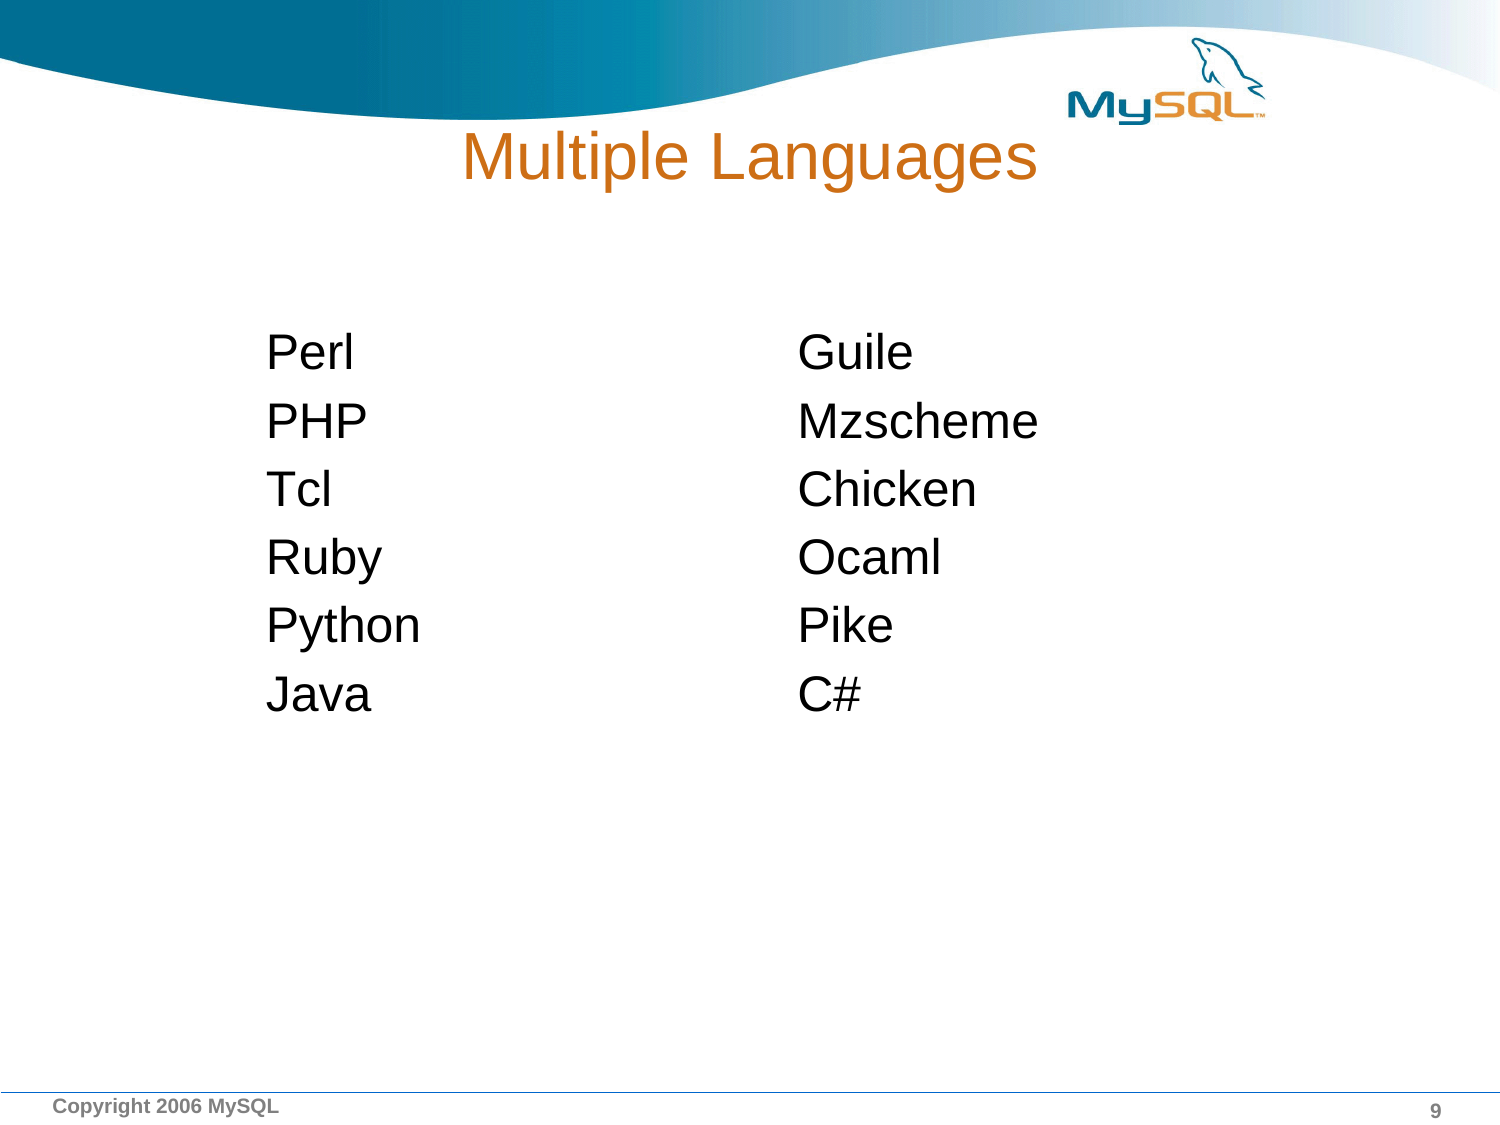

# Multiple Languages
Perl
PHP
Tcl
Ruby
Python
Java
Guile
Mzscheme
Chicken
Ocaml
Pike
C#